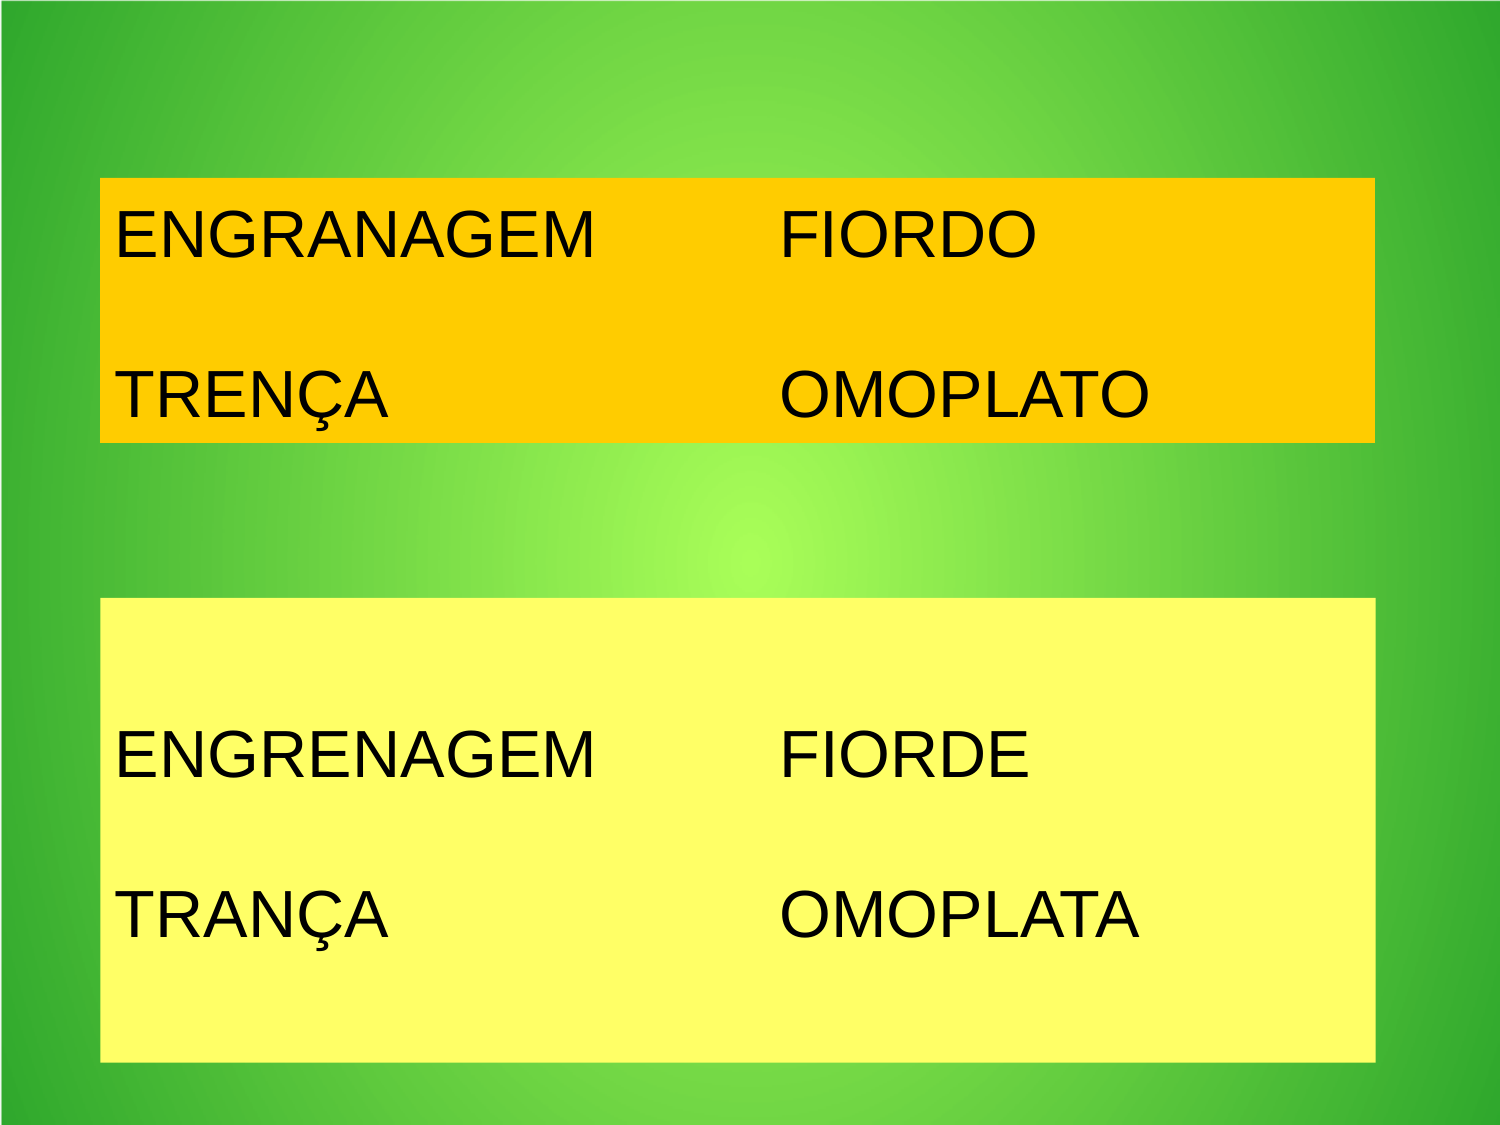

ENGRANAGEM			FIORDO
TRENÇA						OMOPLATO
ENGRENAGEM			FIORDE
TRANÇA						OMOPLATA